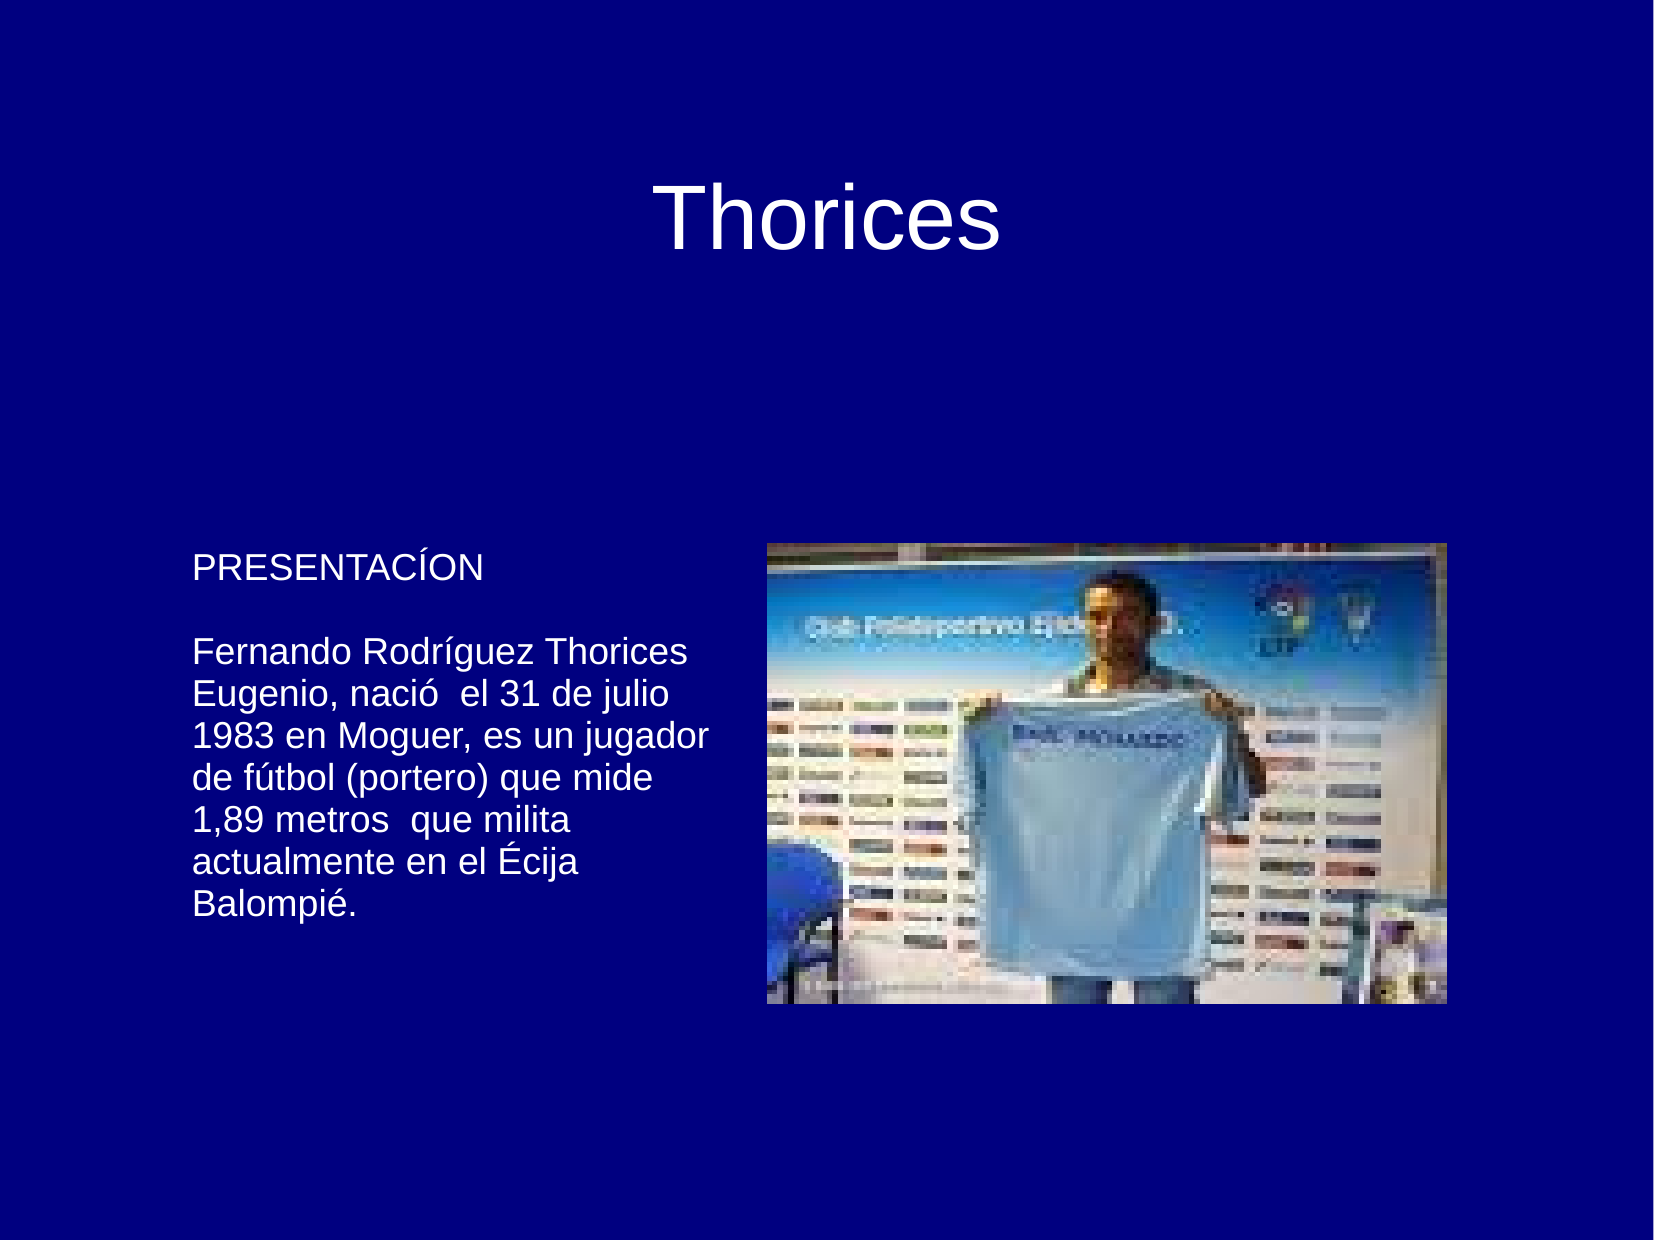

# Thorices
PRESENTACÍON
Fernando Rodríguez Thorices Eugenio, nació el 31 de julio 1983 en Moguer, es un jugador de fútbol (portero) que mide 1,89 metros que milita actualmente en el Écija Balompié.